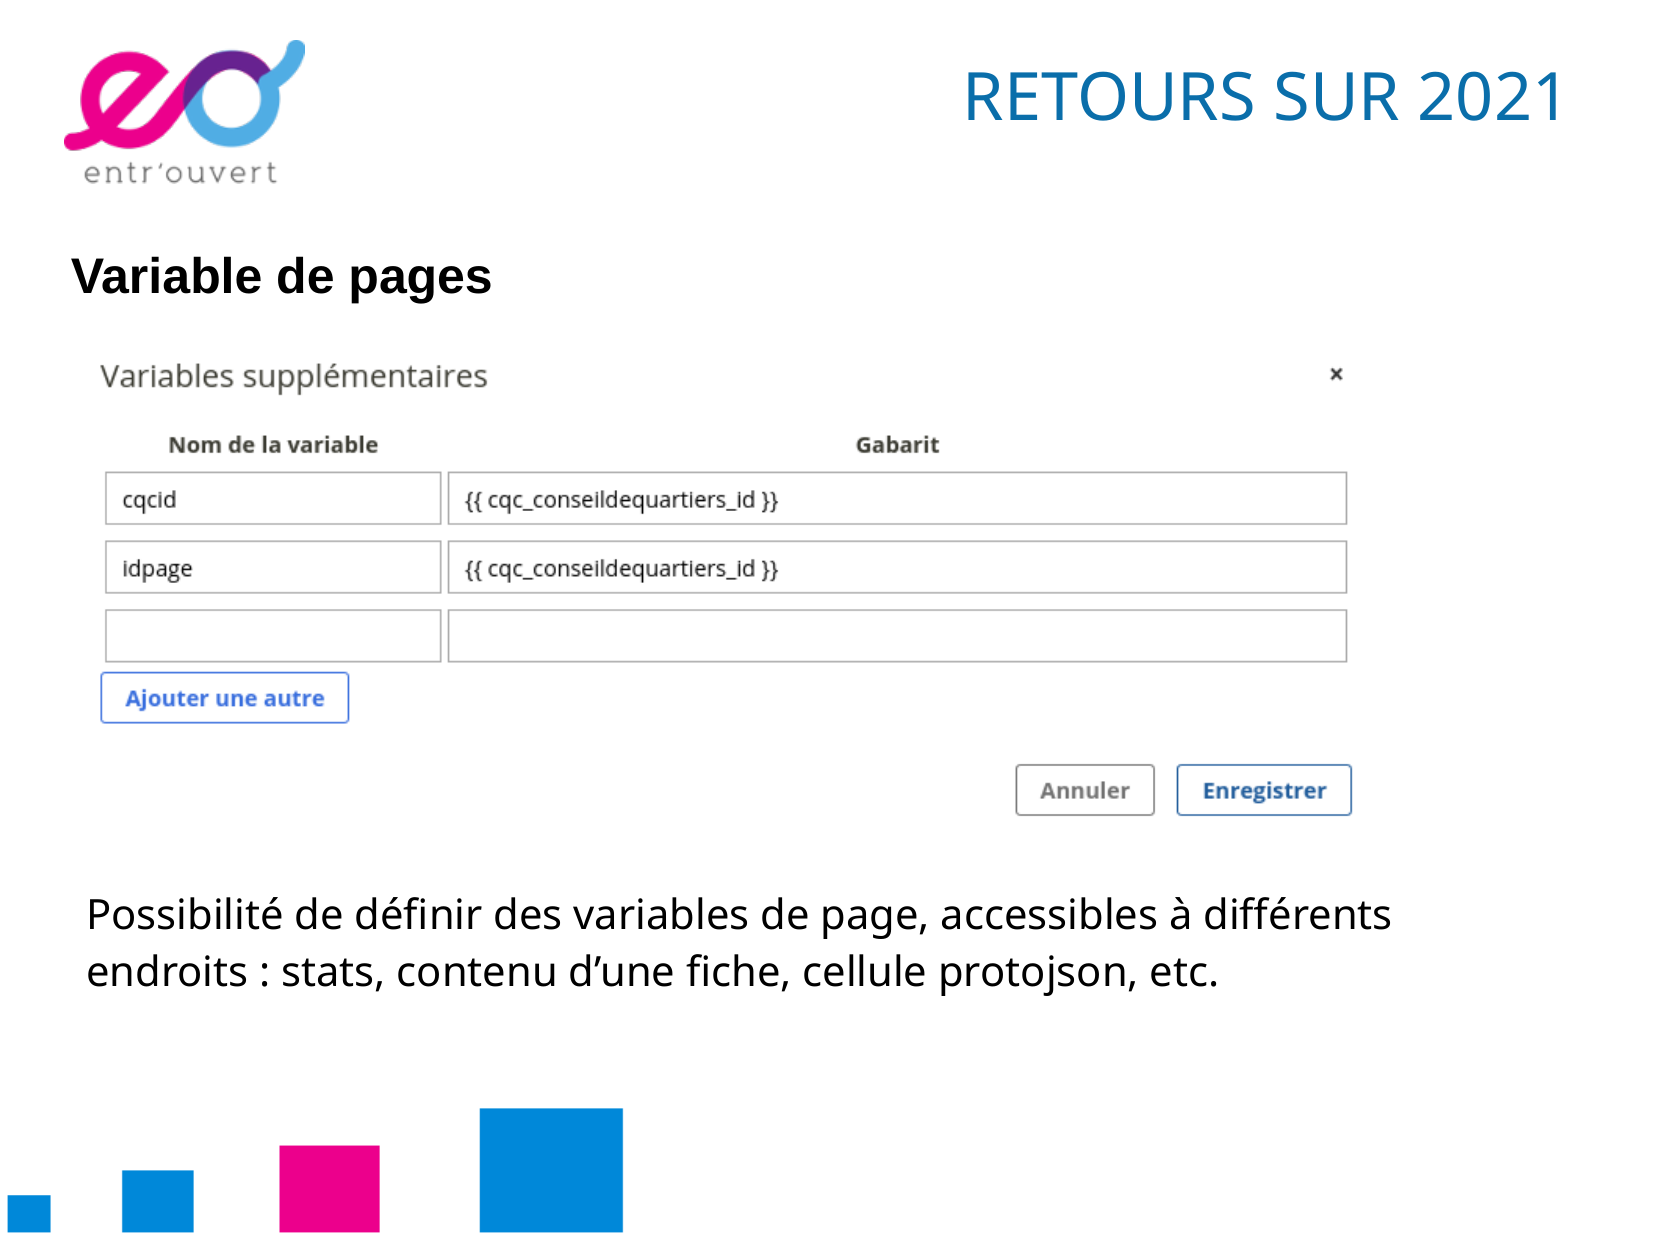

# retours sur 2021
Variable de pages
Possibilité de définir des variables de page, accessibles à différents endroits : stats, contenu d’une fiche, cellule protojson, etc.